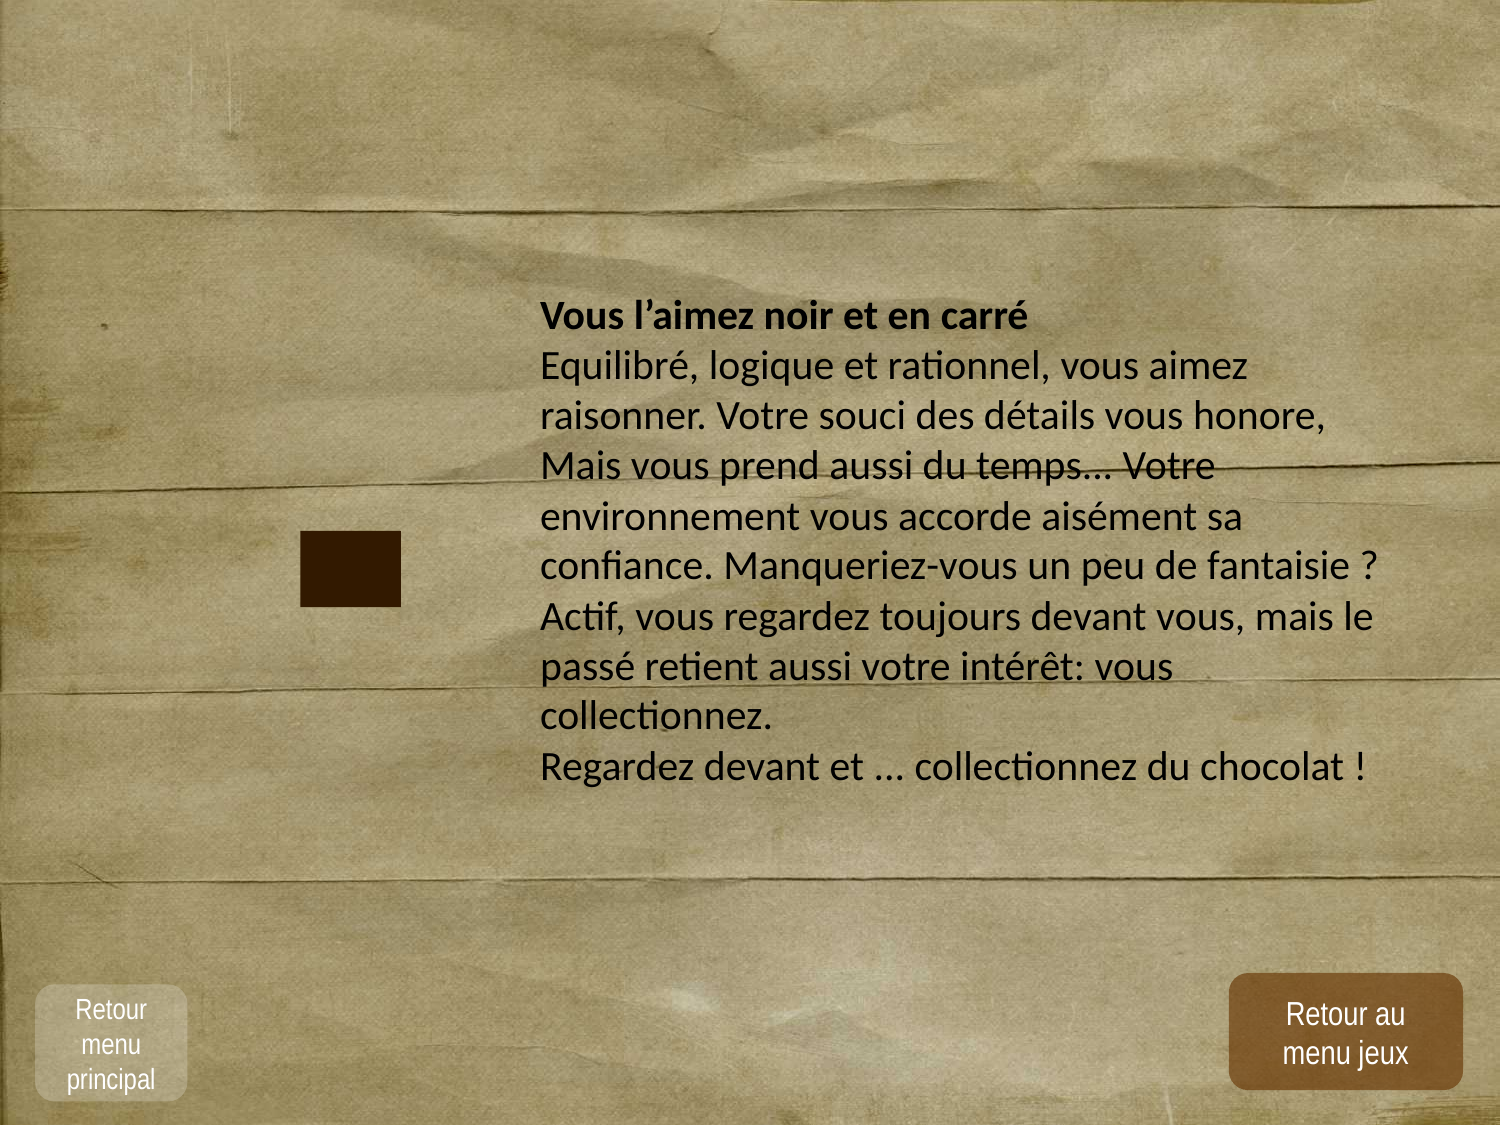

#
Vous l’aimez noir et en carré
Equilibré, logique et rationnel, vous aimez raisonner. Votre souci des détails vous honore, Mais vous prend aussi du temps... Votre environnement vous accorde aisément sa confiance. Manqueriez-vous un peu de fantaisie ?
Actif, vous regardez toujours devant vous, mais le passé retient aussi votre intérêt: vous collectionnez.
Regardez devant et ... collectionnez du chocolat !
Retour au menu jeux
Retour menu
principal